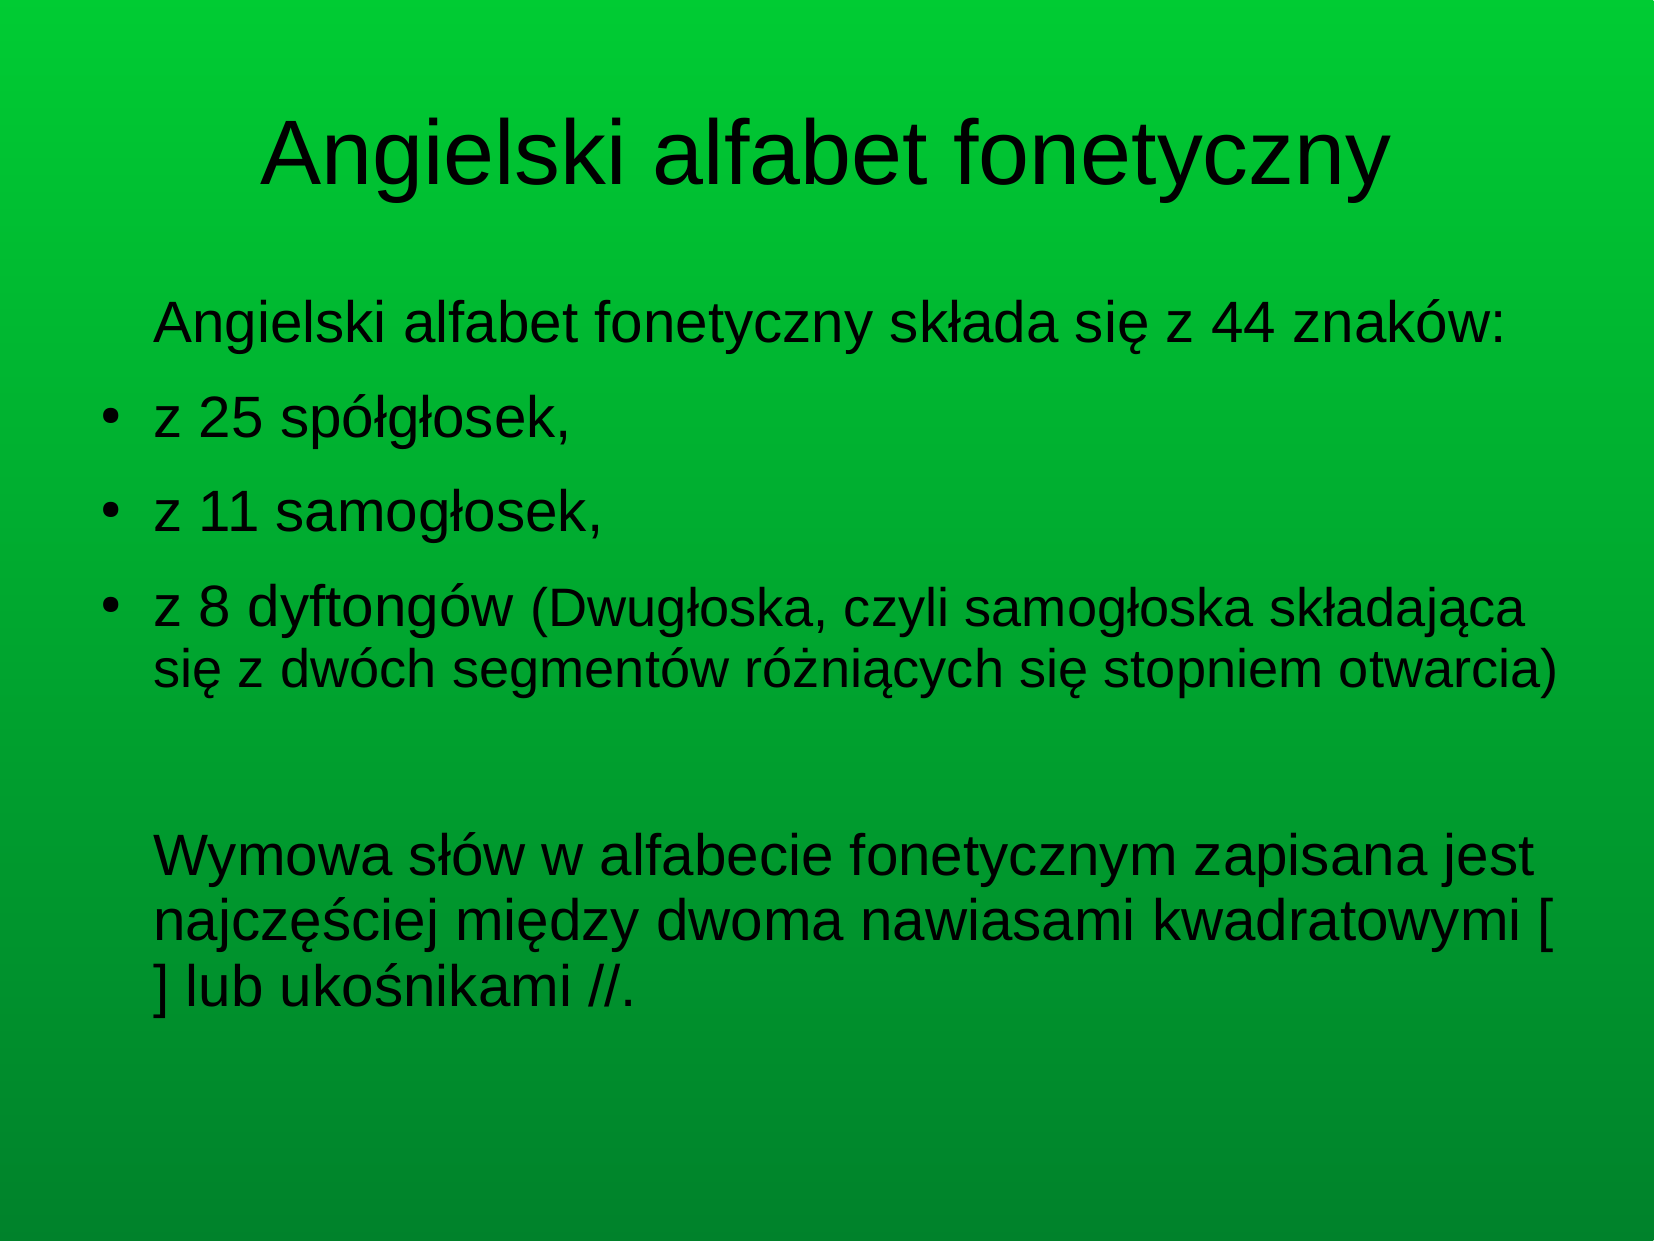

# Angielski alfabet fonetyczny
Angielski alfabet fonetyczny składa się z 44 znaków:
z 25 spółgłosek,
z 11 samogłosek,
z 8 dyftongów (Dwugłoska, czyli samogłoska składająca się z dwóch segmentów różniących się stopniem otwarcia)
Wymowa słów w alfabecie fonetycznym zapisana jest najczęściej między dwoma nawiasami kwadratowymi [ ] lub ukośnikami //.